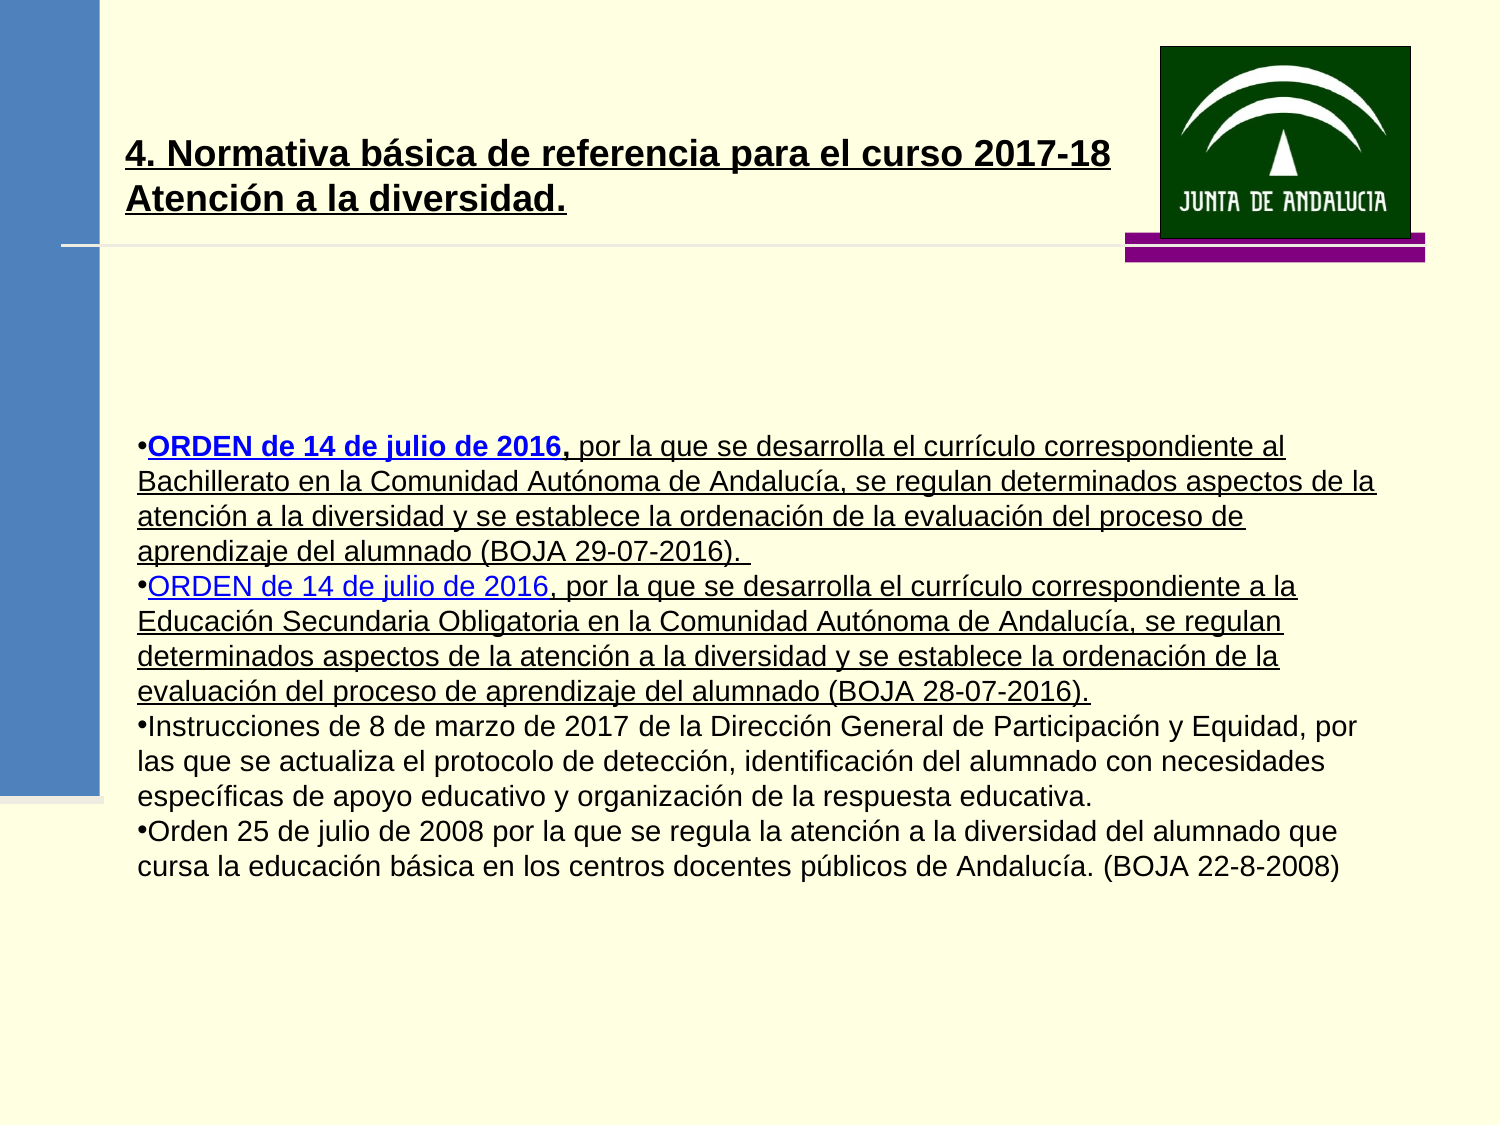

4. Normativa básica de referencia para el curso 2017-18
Atención a la diversidad.
ORDEN de 14 de julio de 2016, por la que se desarrolla el currículo correspondiente al Bachillerato en la Comunidad Autónoma de Andalucía, se regulan determinados aspectos de la atención a la diversidad y se establece la ordenación de la evaluación del proceso de aprendizaje del alumnado (BOJA 29-07-2016).
ORDEN de 14 de julio de 2016, por la que se desarrolla el currículo correspondiente a la Educación Secundaria Obligatoria en la Comunidad Autónoma de Andalucía, se regulan determinados aspectos de la atención a la diversidad y se establece la ordenación de la evaluación del proceso de aprendizaje del alumnado (BOJA 28-07-2016).
Instrucciones de 8 de marzo de 2017 de la Dirección General de Participación y Equidad, por las que se actualiza el protocolo de detección, identificación del alumnado con necesidades específicas de apoyo educativo y organización de la respuesta educativa.
Orden 25 de julio de 2008 por la que se regula la atención a la diversidad del alumnado que cursa la educación básica en los centros docentes públicos de Andalucía. (BOJA 22-8-2008)